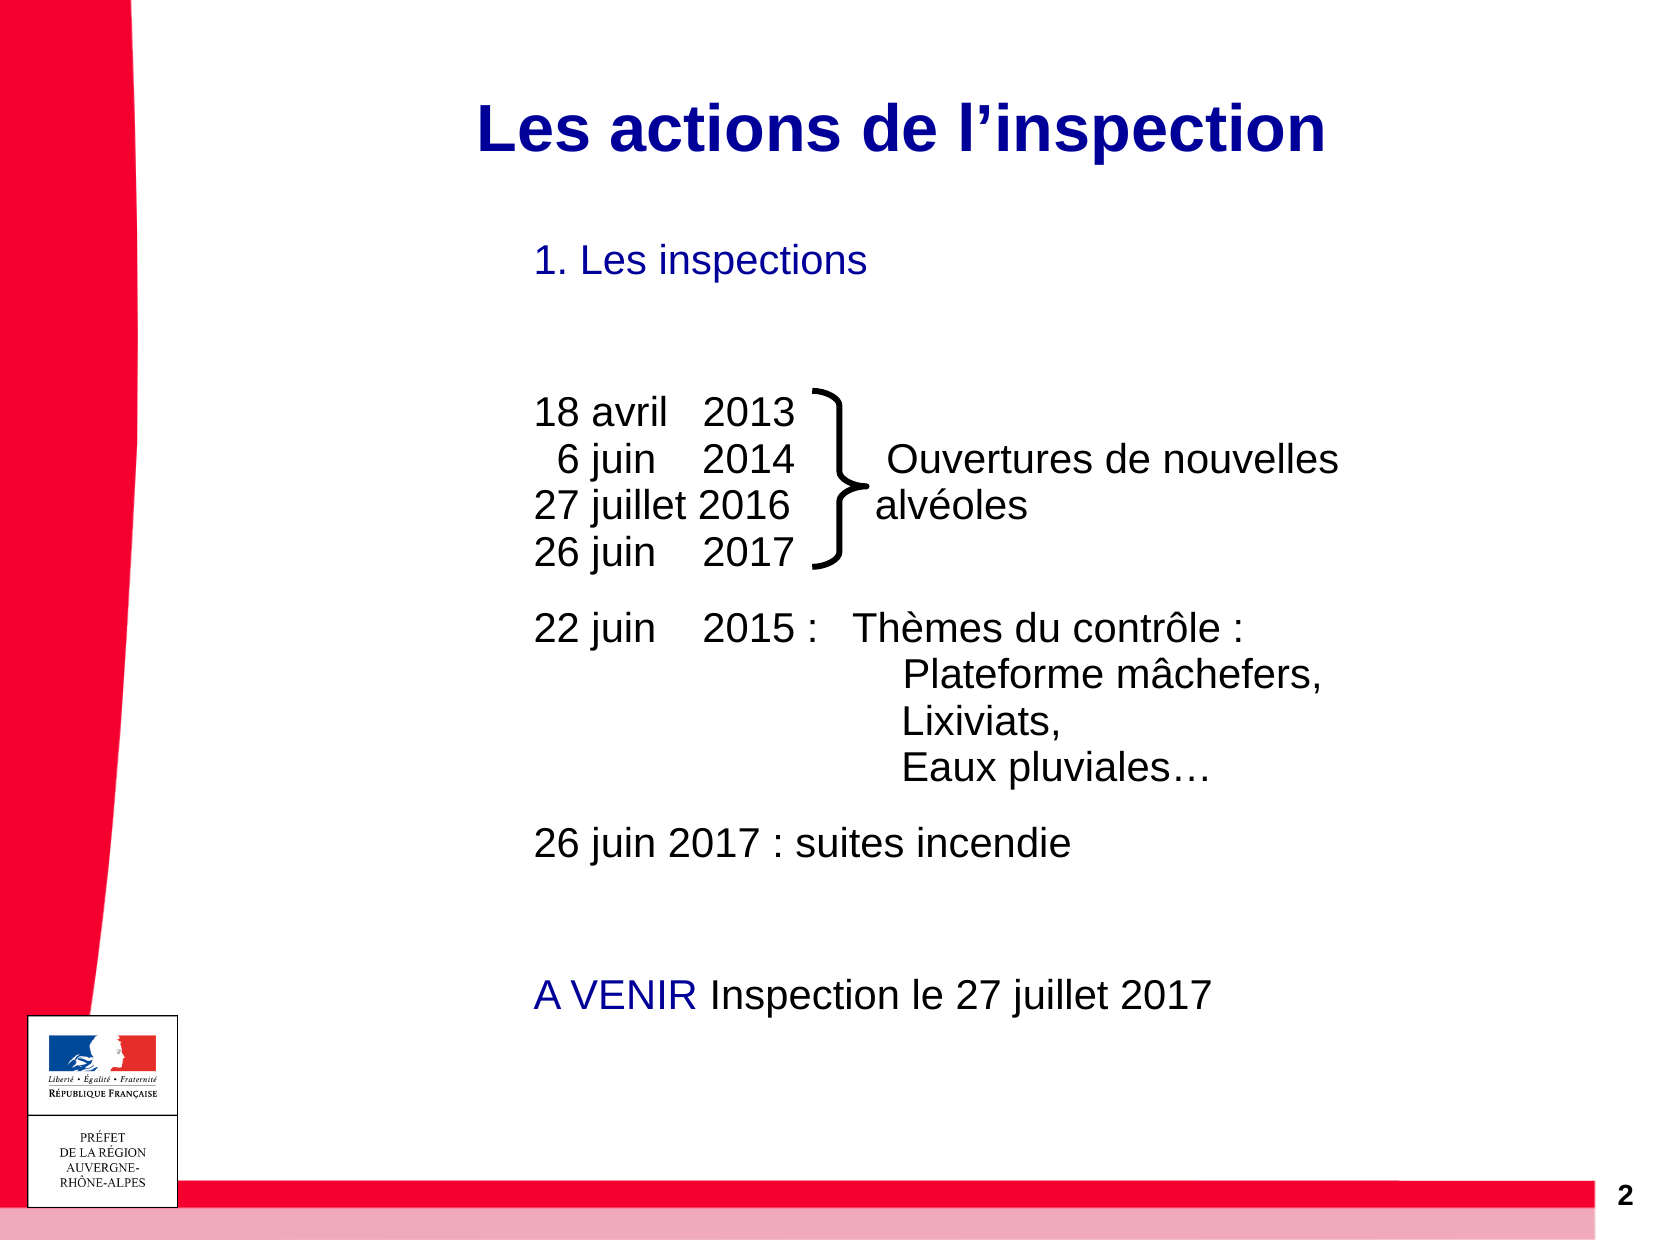

Les actions de l’inspection
# 1. Les inspections
18 avril 2013
 6 juin 2014	 Ouvertures de nouvelles
27 juillet 2016	 alvéoles
26 juin 2017
22 juin 2015 :  Thèmes du contrôle : 		 	Plateforme mâchefers, Lixiviats, Eaux pluviales…
26 juin 2017 : suites incendie
A VENIR Inspection le 27 juillet 2017
2